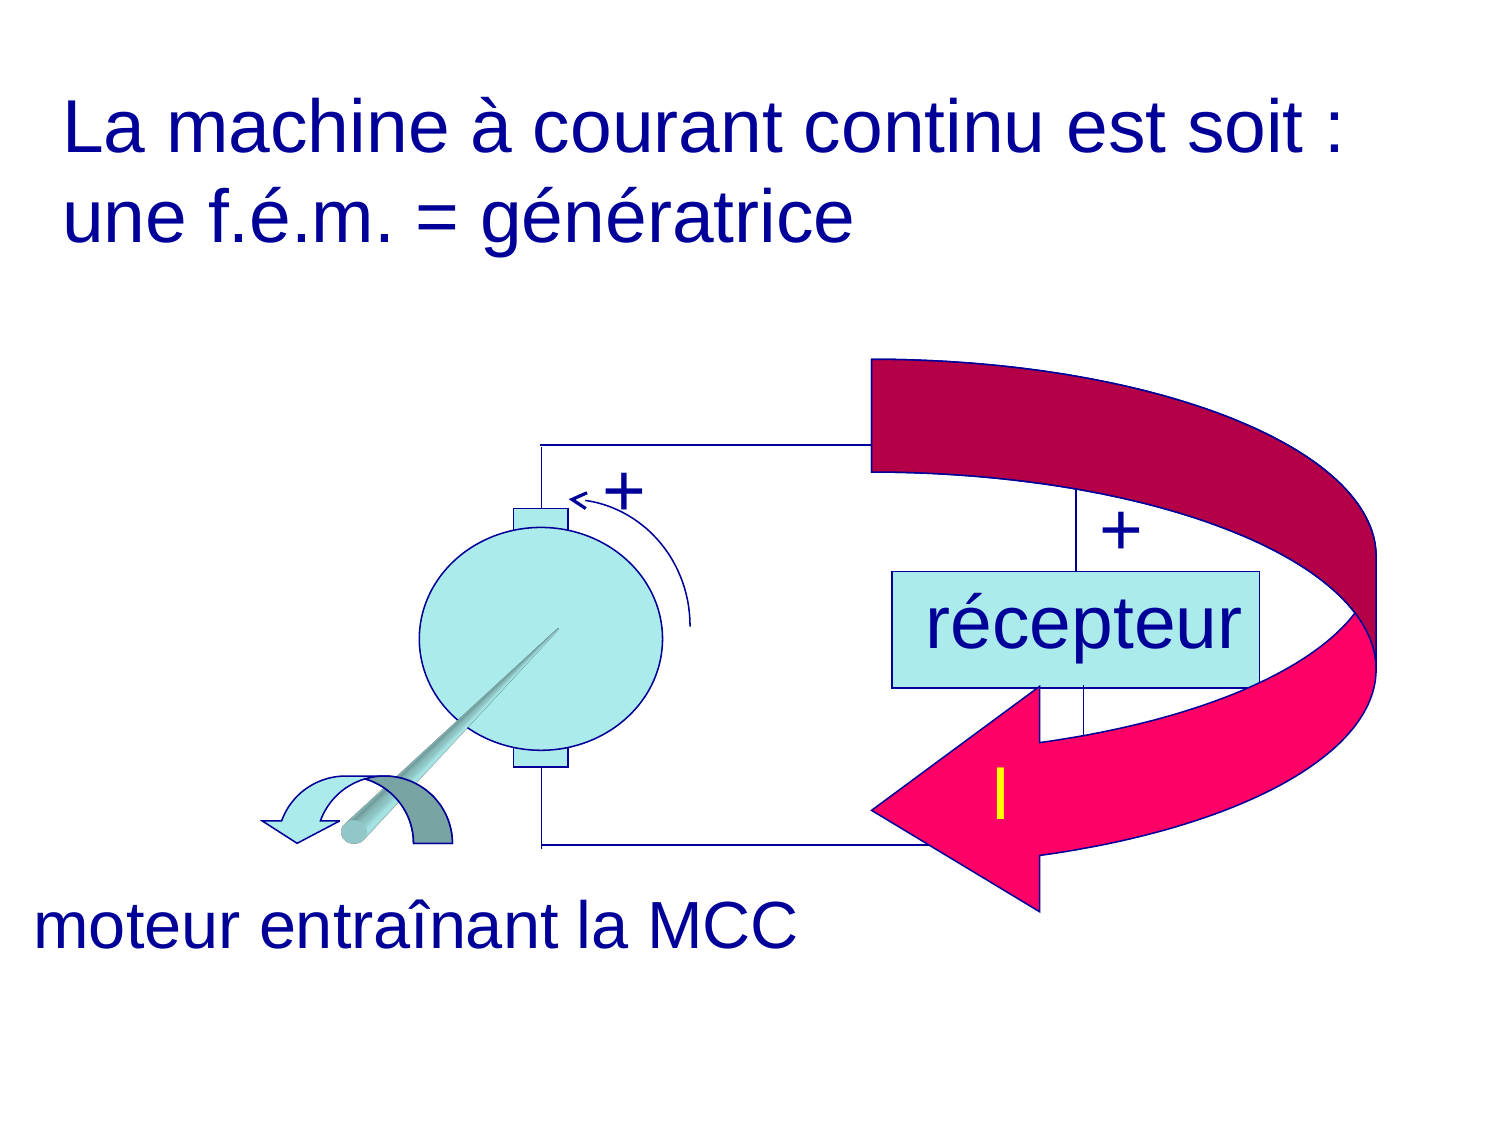

La machine à courant continu est soit :
une f.é.m. = génératrice
I
+
récepteur
+
moteur entraînant la MCC